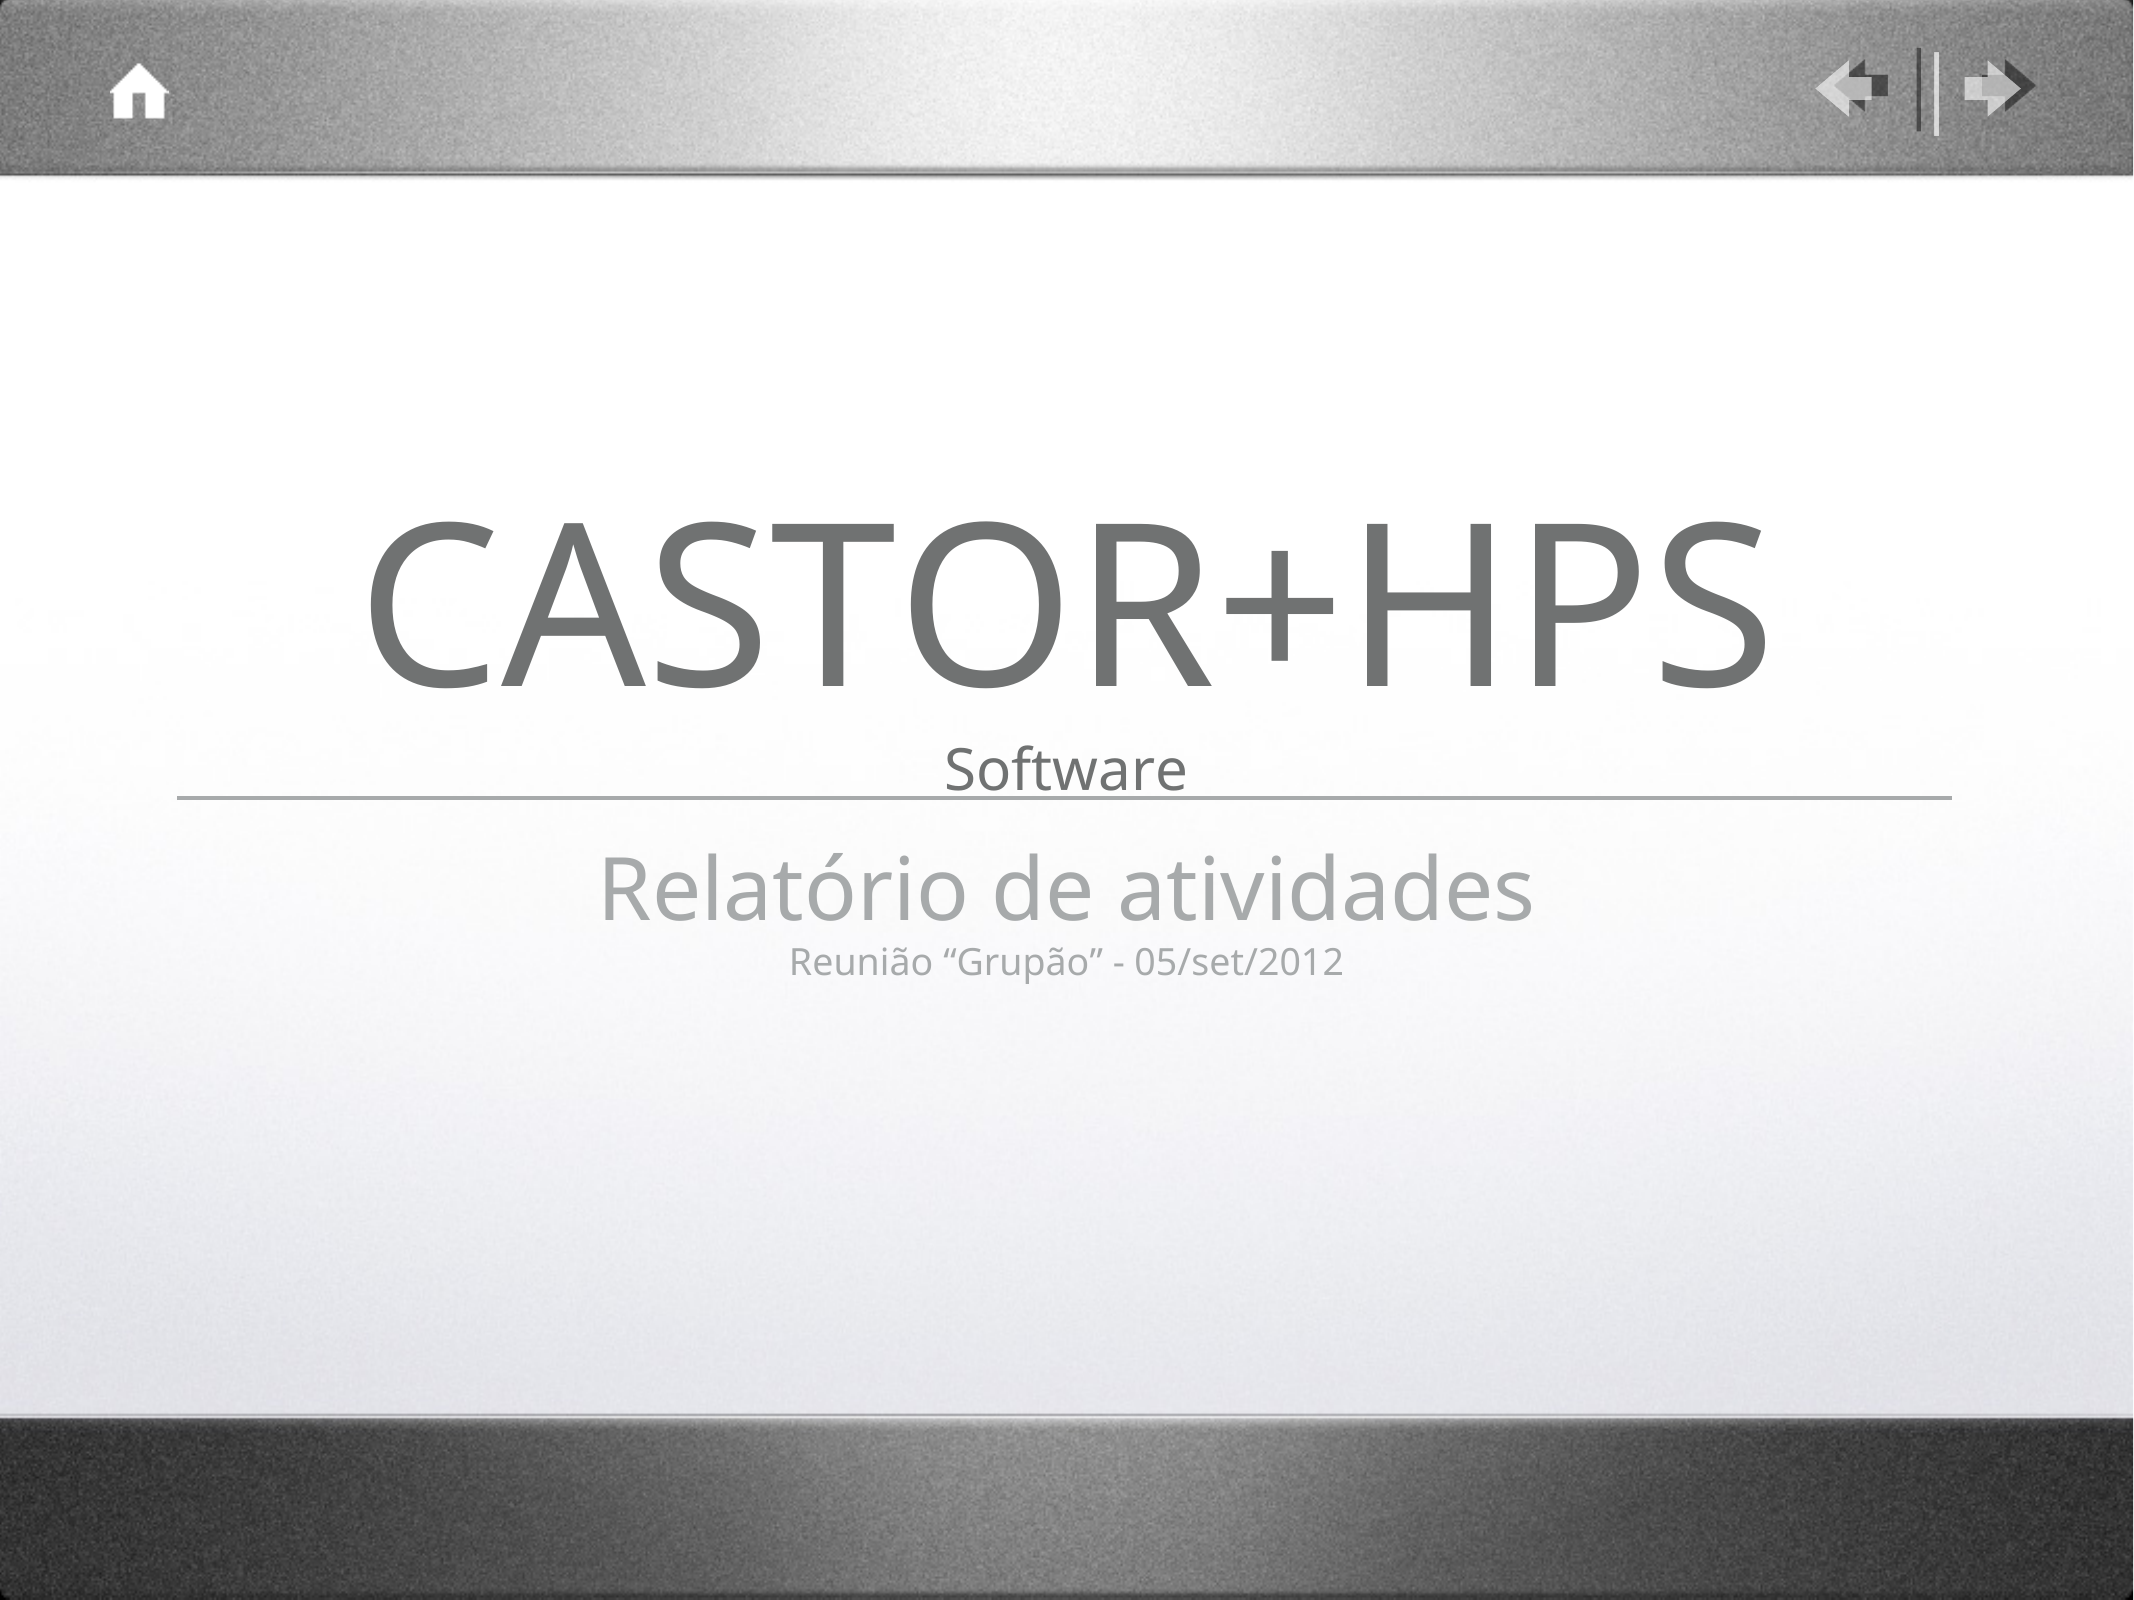

# CASTOR+HPS Software
Relatório de atividades
Reunião “Grupão” - 05/set/2012